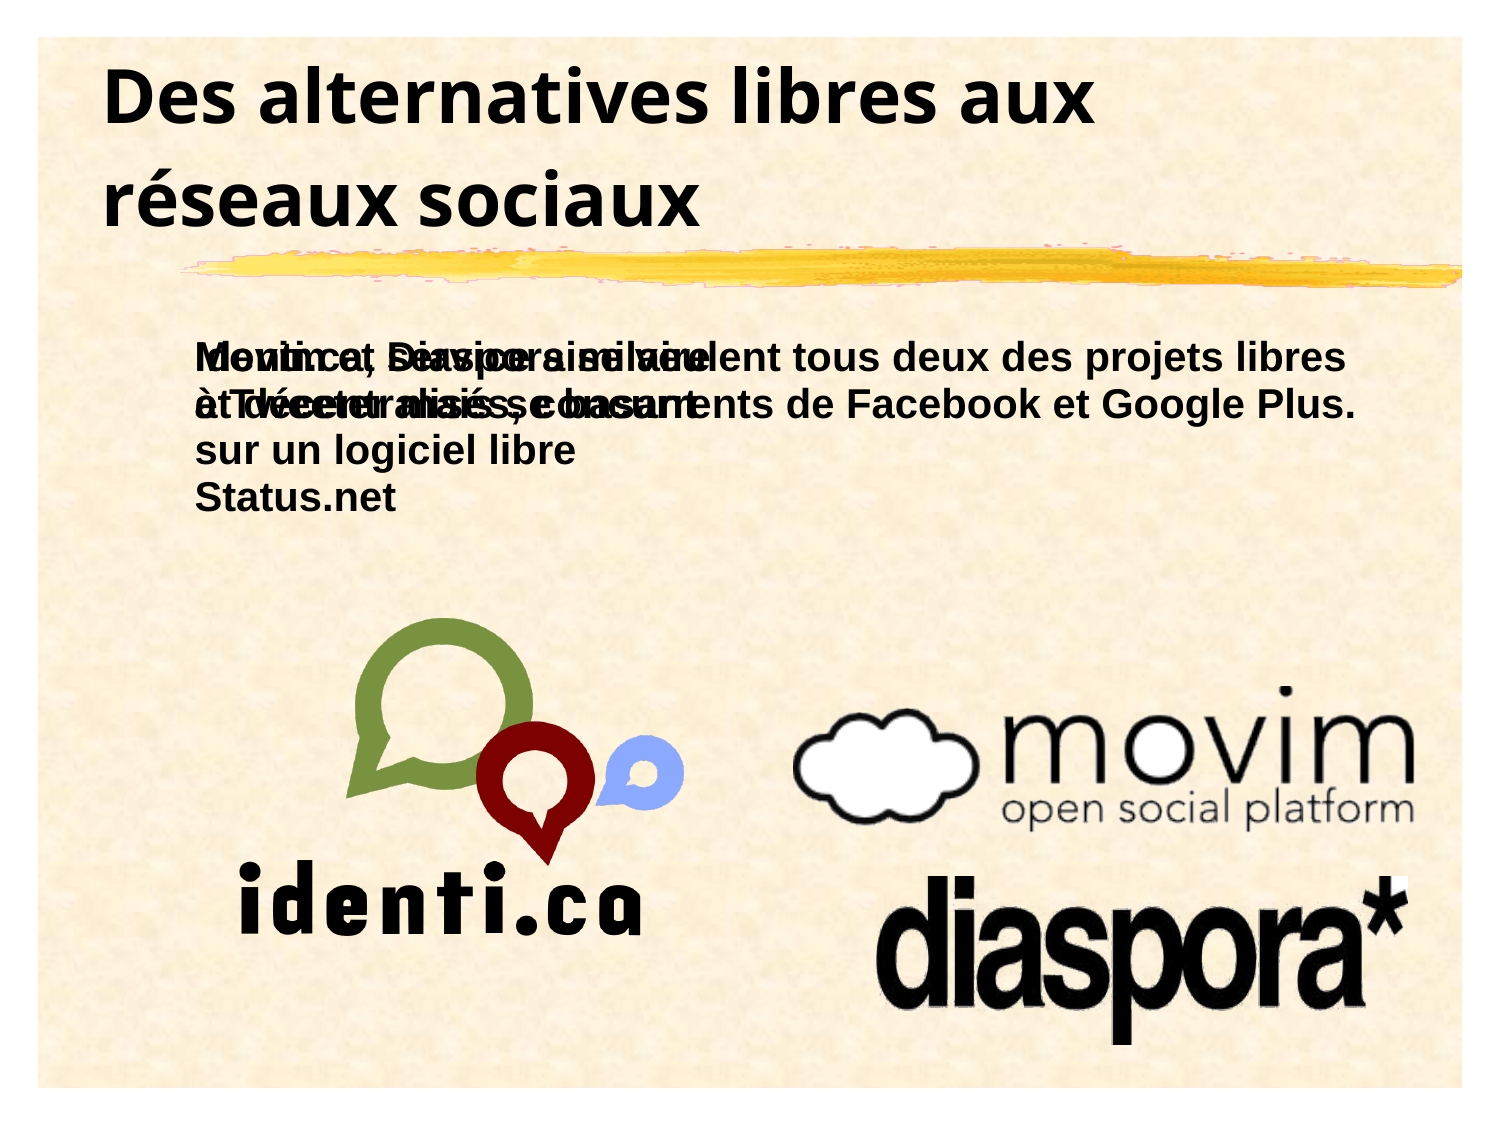

# Des alternatives libres aux réseaux sociaux
Identi.ca, service similaire à Tweeter mais se basant sur un logiciel libre Status.net
Movim et Diaspora se veulent tous deux des projets libres et décentralisés, concurrents de Facebook et Google Plus.